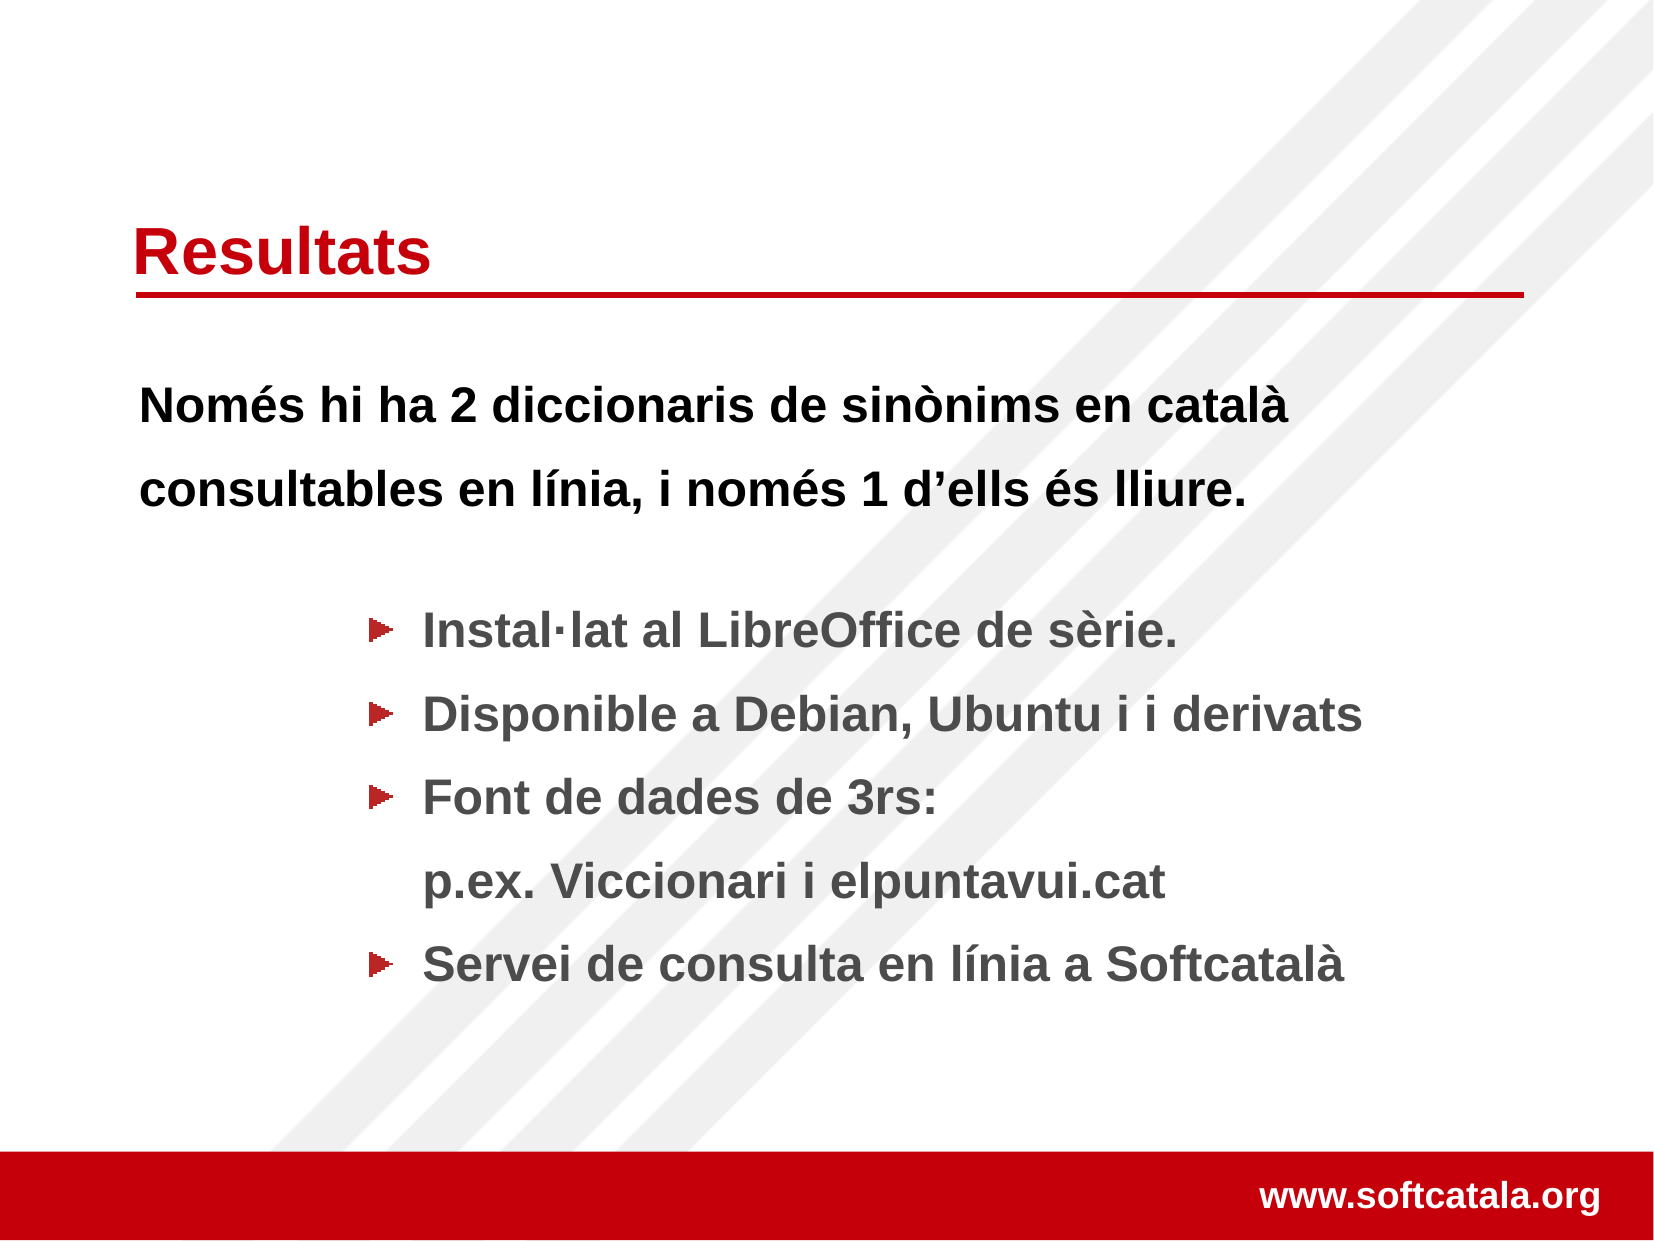

Resultats
Només hi ha 2 diccionaris de sinònims en català consultables en línia, i només 1 d’ells és lliure.
Instal·lat al LibreOffice de sèrie.
Disponible a Debian, Ubuntu i i derivats
Font de dades de 3rs:
p.ex. Viccionari i elpuntavui.cat
Servei de consulta en línia a Softcatalà
 www.softcatala.org